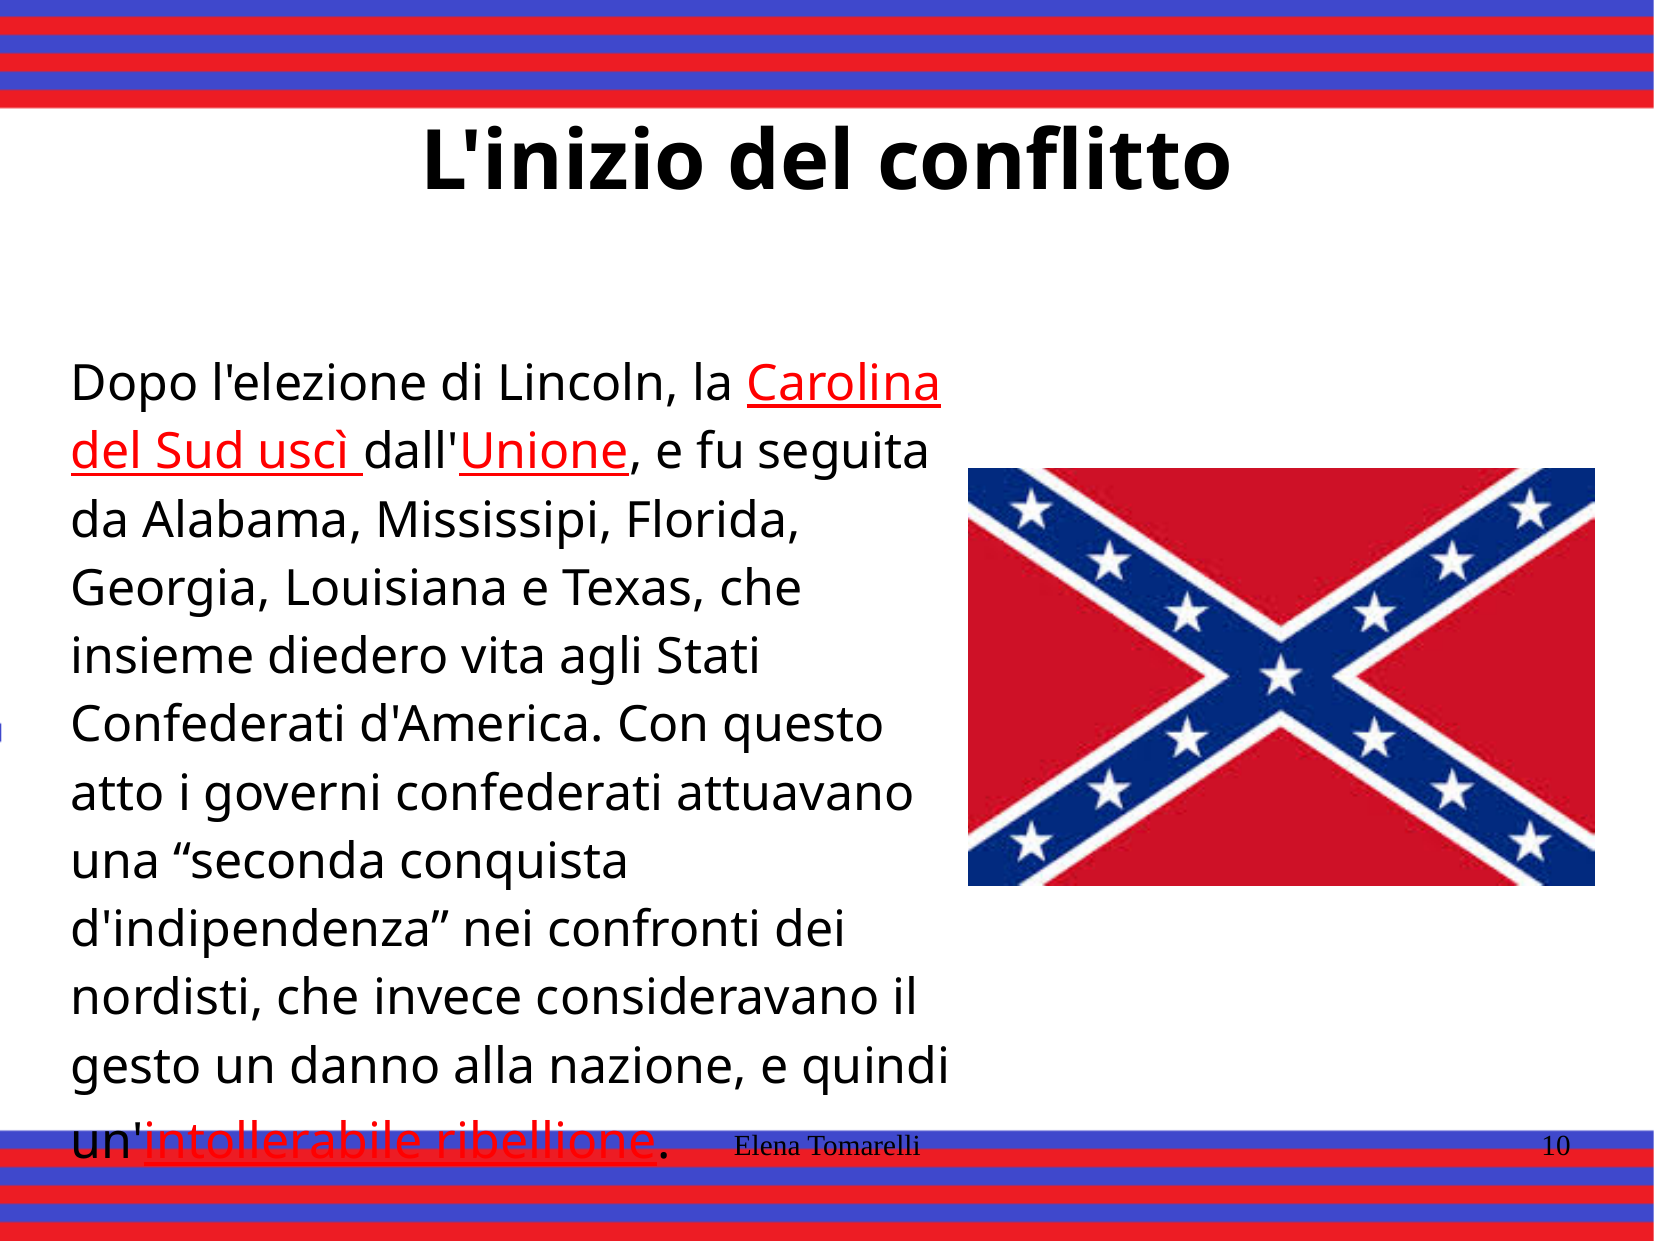

# L'inizio del conflitto
Dopo l'elezione di Lincoln, la Carolina del Sud uscì dall'Unione, e fu seguita da Alabama, Mississipi, Florida, Georgia, Louisiana e Texas, che insieme diedero vita agli Stati Confederati d'America. Con questo atto i governi confederati attuavano una “seconda conquista d'indipendenza” nei confronti dei nordisti, che invece consideravano il gesto un danno alla nazione, e quindi un'intollerabile ribellione.
Elena Tomarelli
10